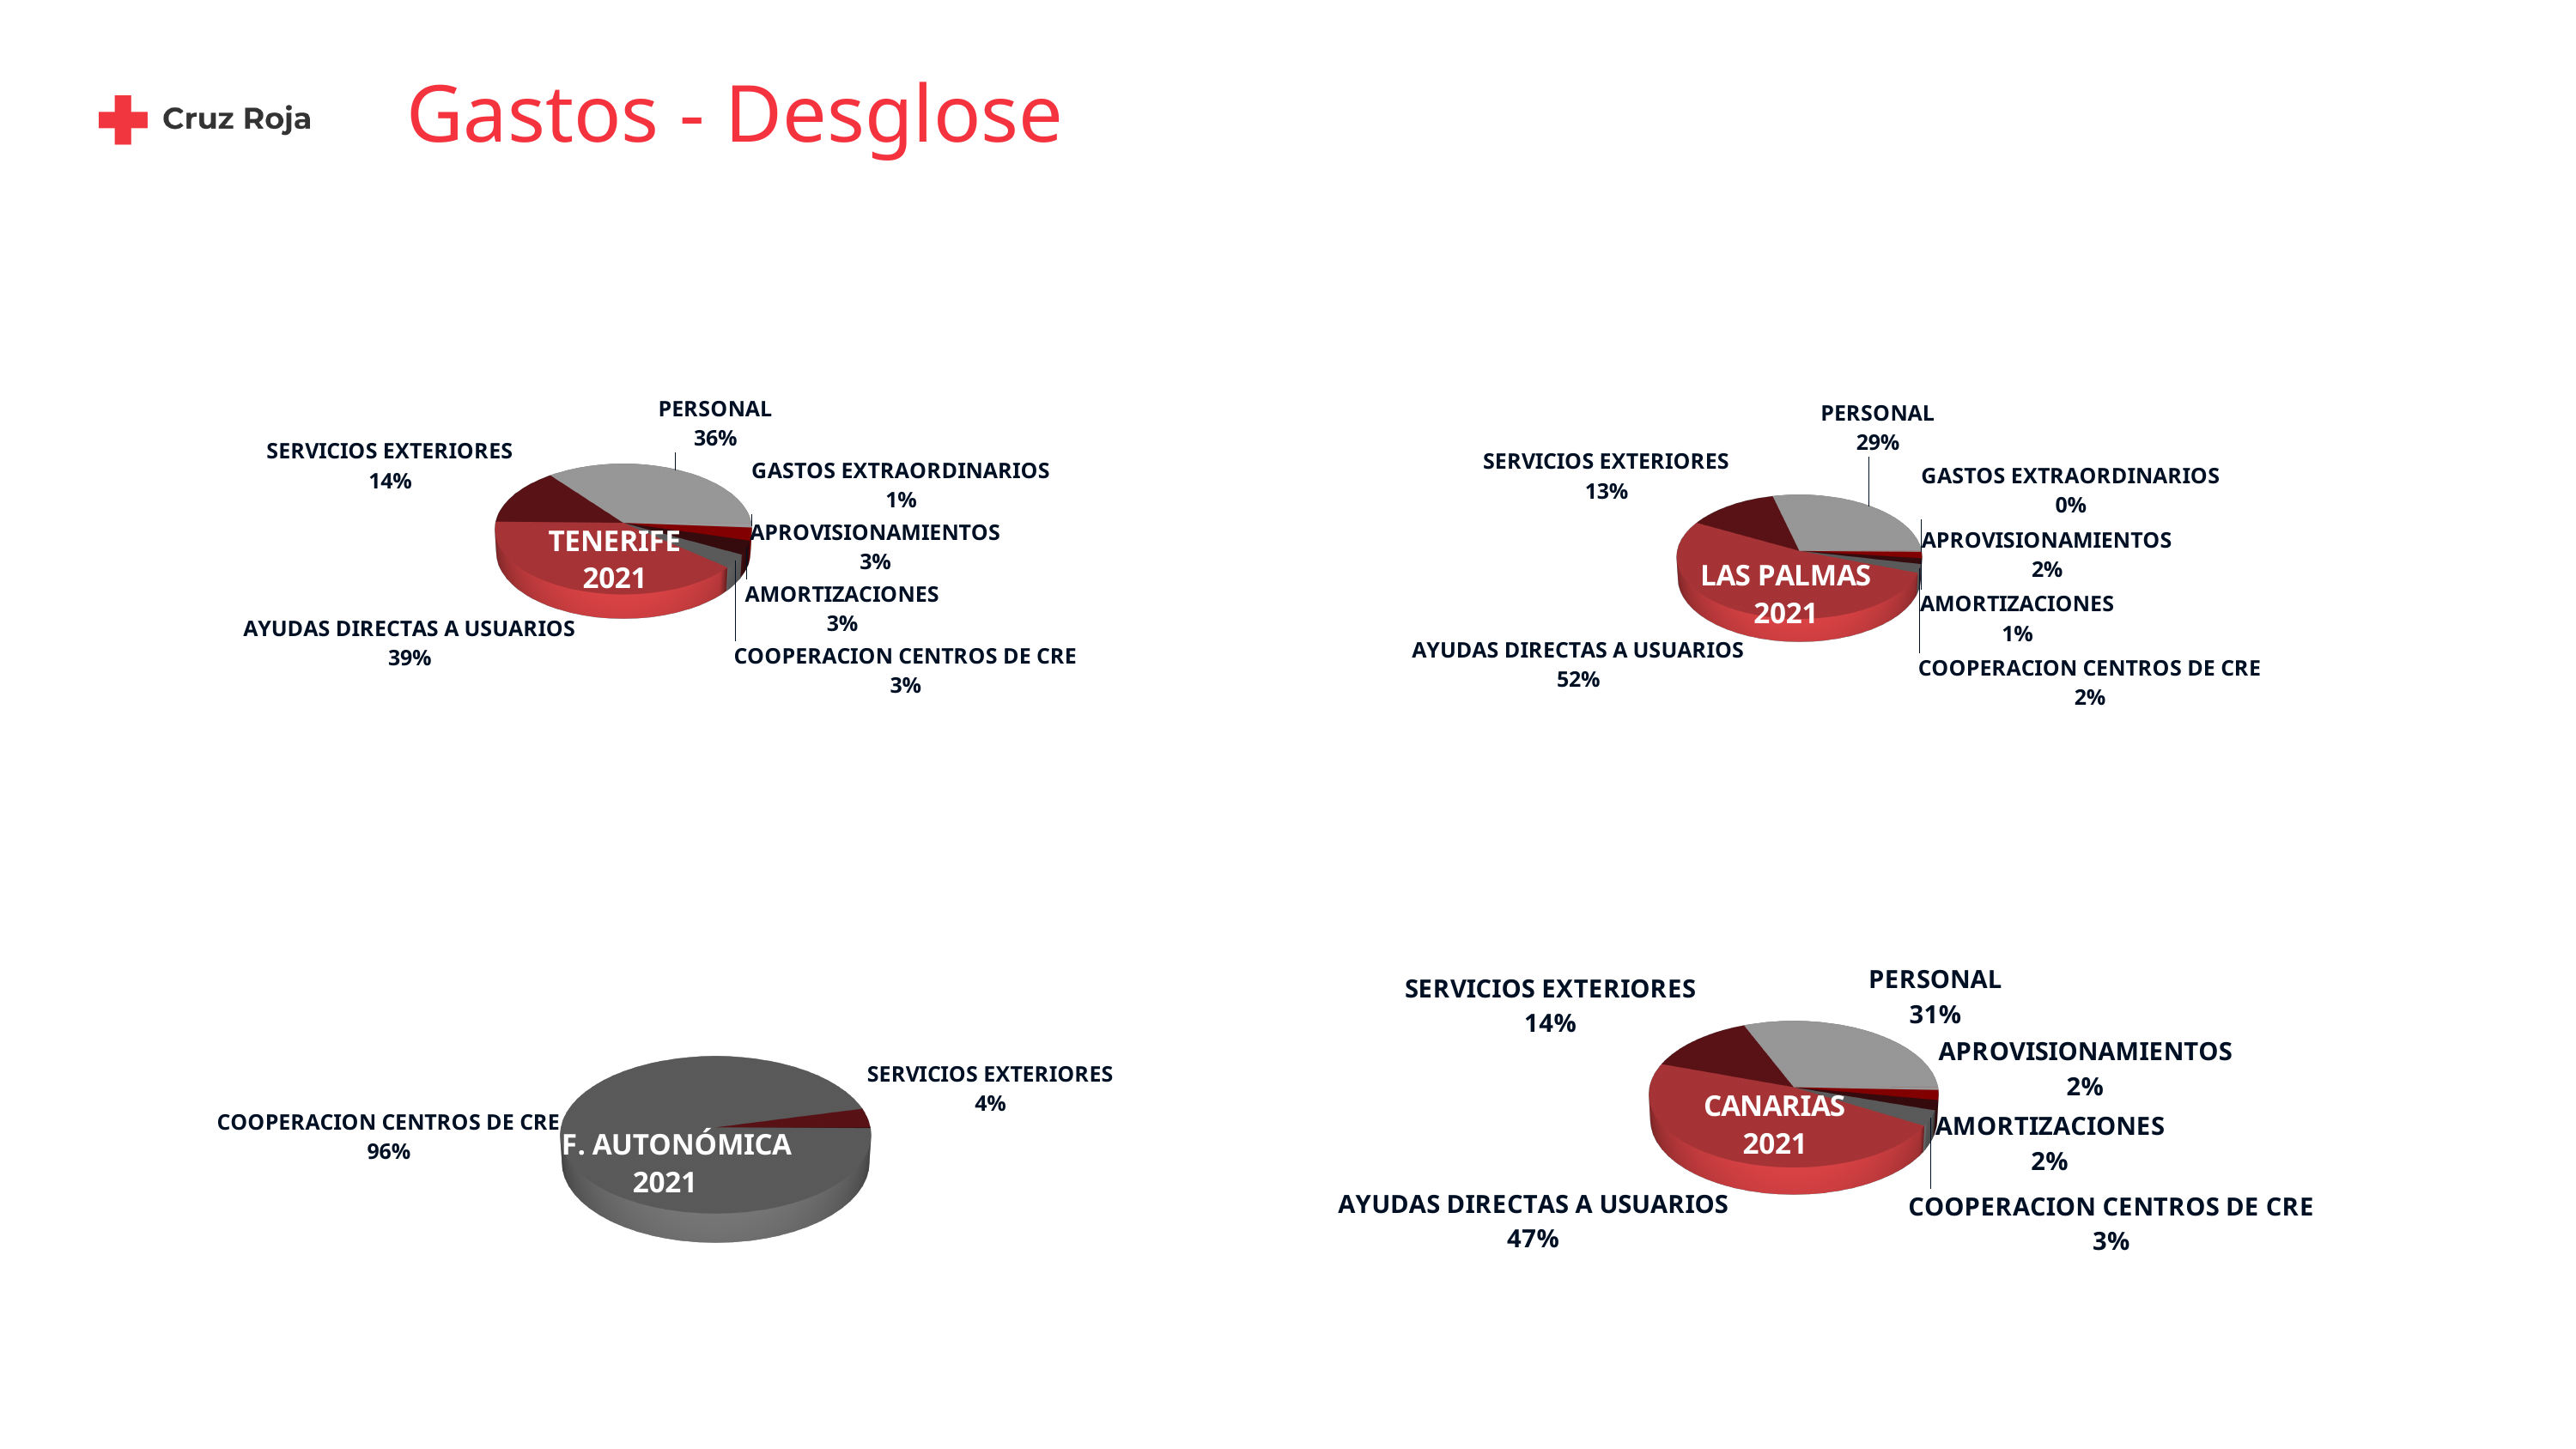

Gastos - Desglose
[unsupported chart]
[unsupported chart]
[unsupported chart]
[unsupported chart]